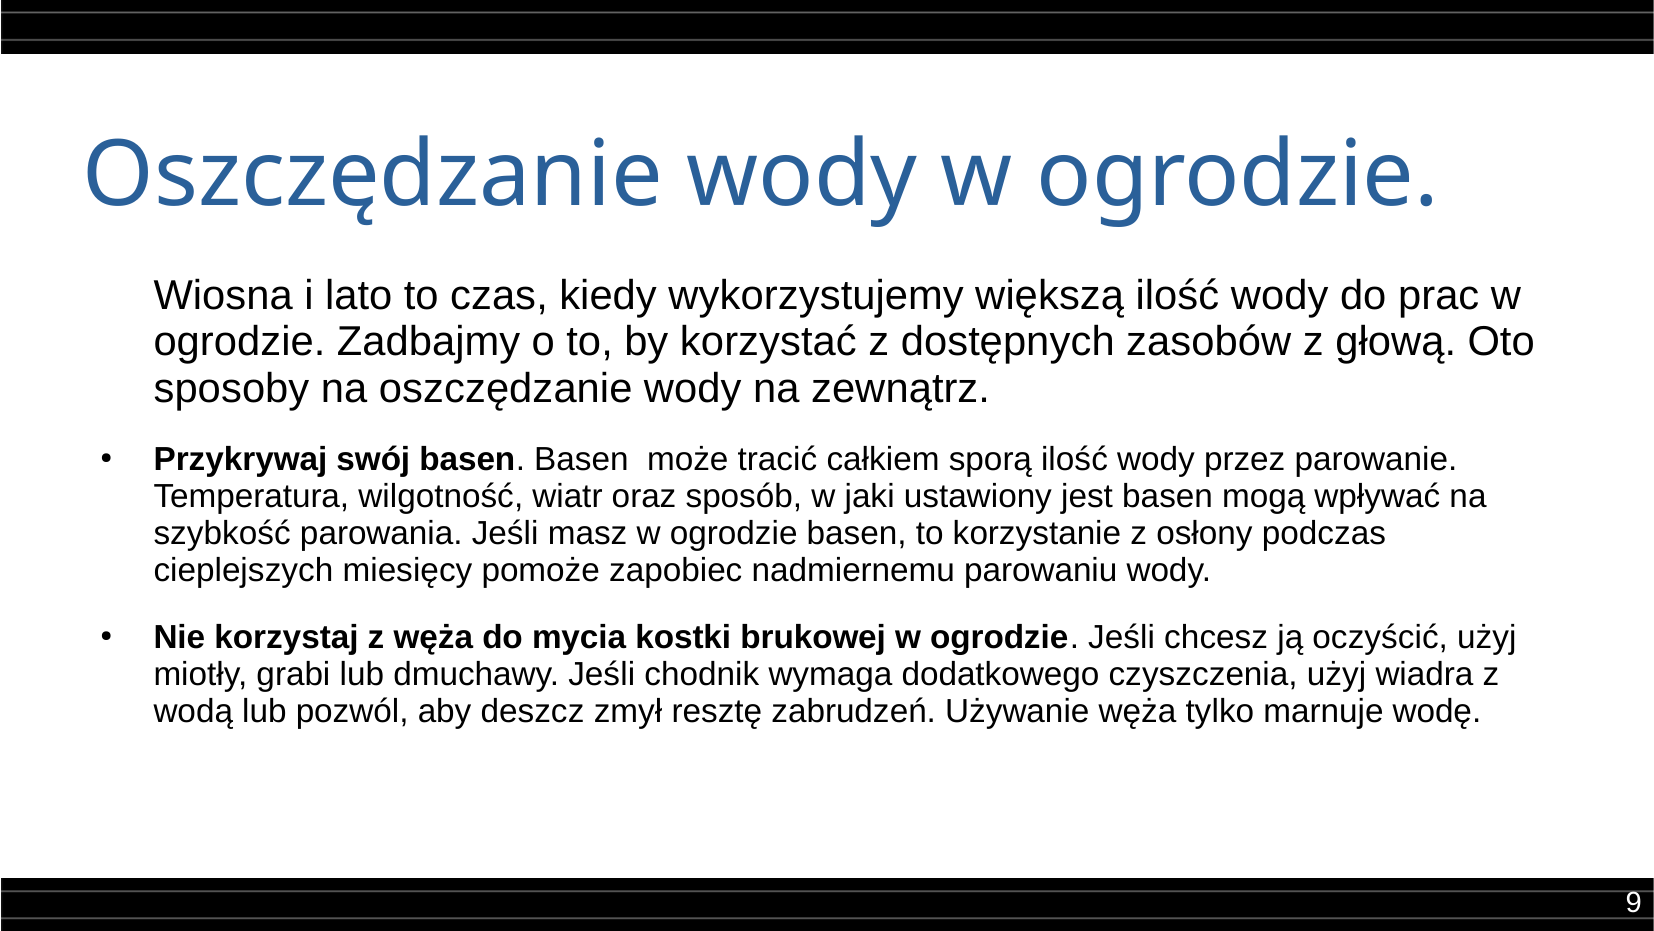

# Oszczędzanie wody w ogrodzie.
Wiosna i lato to czas, kiedy wykorzystujemy większą ilość wody do prac w ogrodzie. Zadbajmy o to, by korzystać z dostępnych zasobów z głową. Oto sposoby na oszczędzanie wody na zewnątrz.
Przykrywaj swój basen. Basen może tracić całkiem sporą ilość wody przez parowanie. Temperatura, wilgotność, wiatr oraz sposób, w jaki ustawiony jest basen mogą wpływać na szybkość parowania. Jeśli masz w ogrodzie basen, to korzystanie z osłony podczas cieplejszych miesięcy pomoże zapobiec nadmiernemu parowaniu wody.
Nie korzystaj z węża do mycia kostki brukowej w ogrodzie. Jeśli chcesz ją oczyścić, użyj miotły, grabi lub dmuchawy. Jeśli chodnik wymaga dodatkowego czyszczenia, użyj wiadra z wodą lub pozwól, aby deszcz zmył resztę zabrudzeń. Używanie węża tylko marnuje wodę.